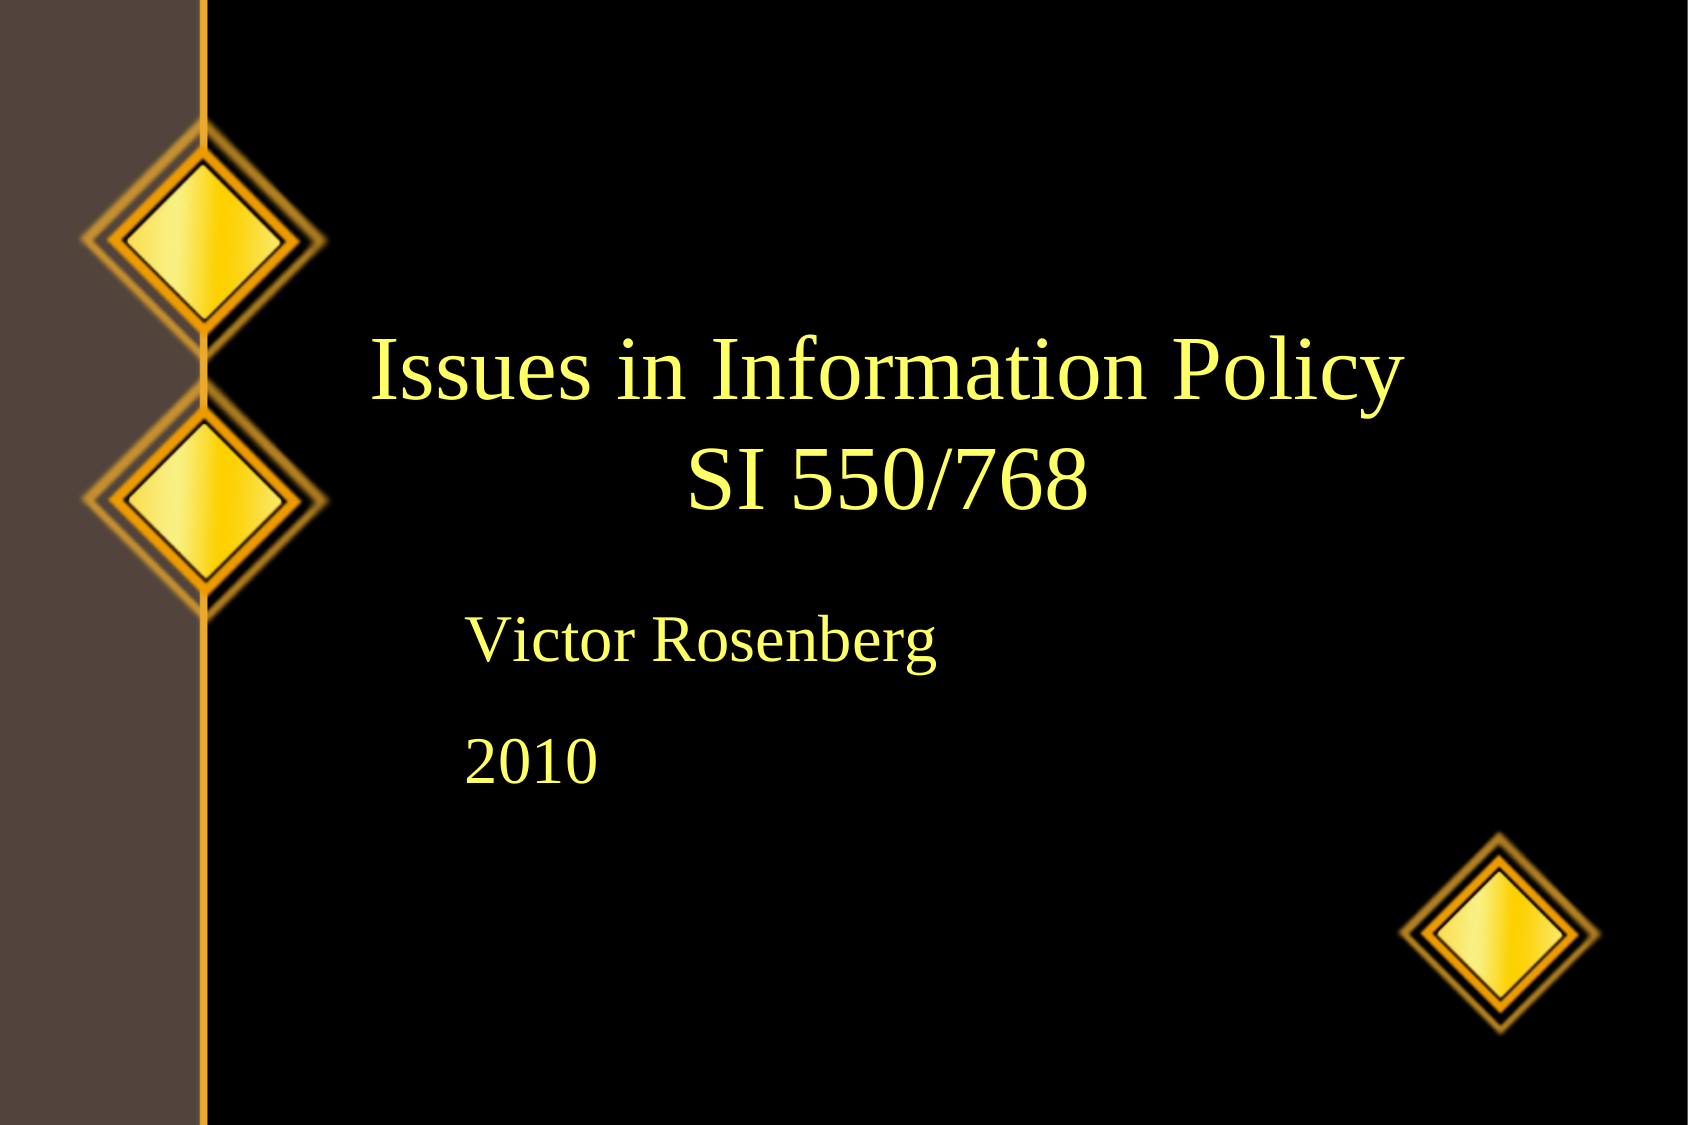

Issues in Information Policy
SI 550/768
Victor Rosenberg
2010